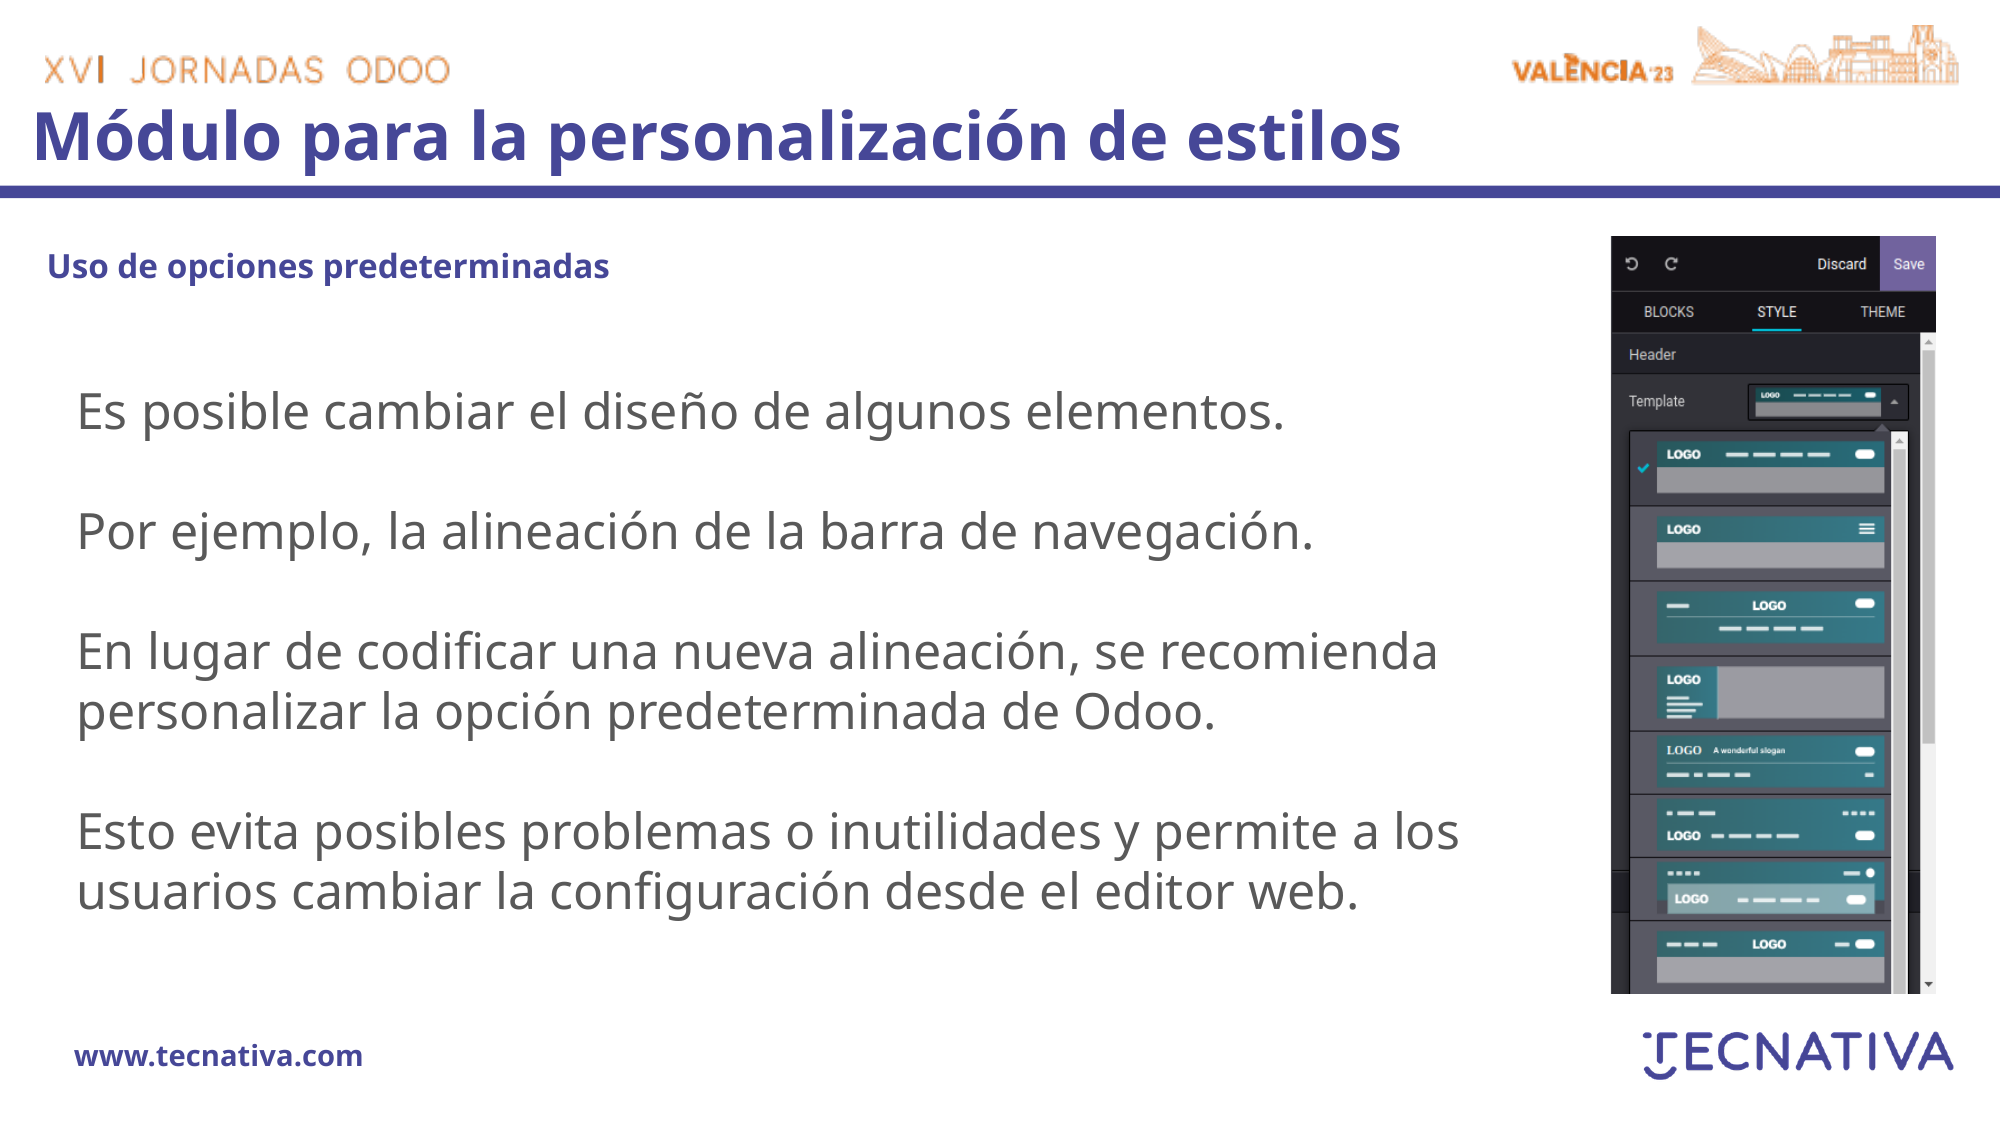

Módulo para la personalización de estilos
Uso de opciones predeterminadas
Es posible cambiar el diseño de algunos elementos.
Por ejemplo, la alineación de la barra de navegación.
En lugar de codificar una nueva alineación, se recomienda personalizar la opción predeterminada de Odoo.
Esto evita posibles problemas o inutilidades y permite a los usuarios cambiar la configuración desde el editor web.
www.tecnativa.com